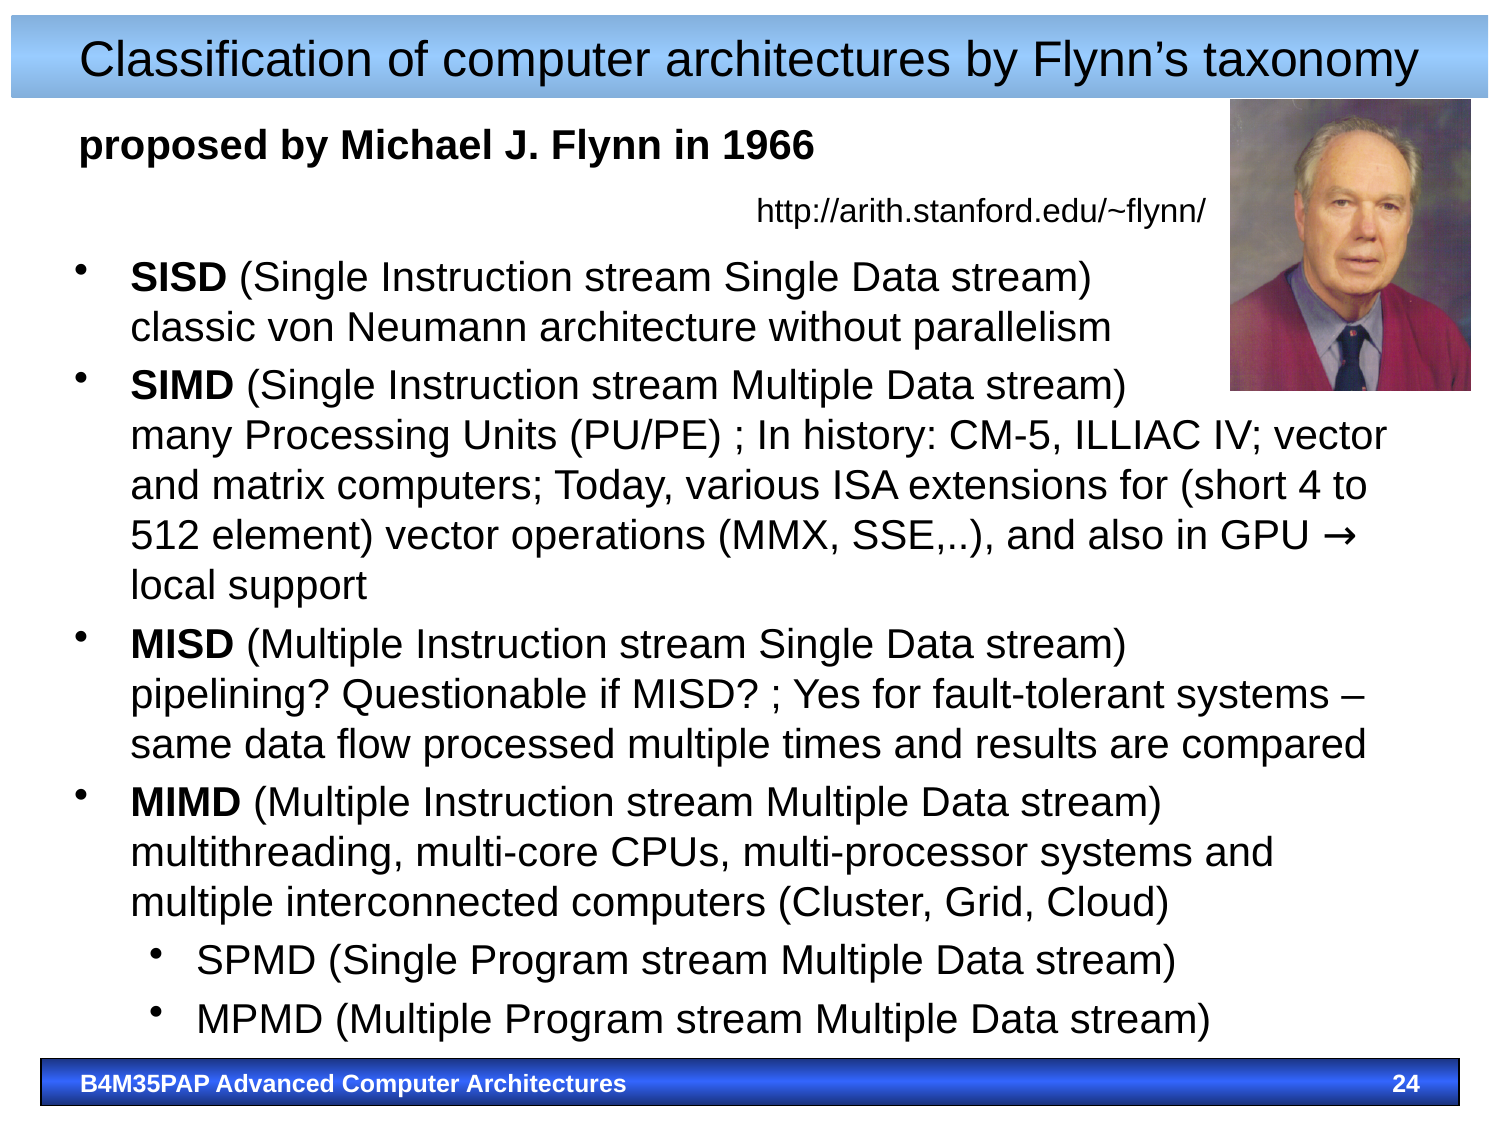

# Classification of computer architectures by Flynn’s taxonomy
proposed by Michael J. Flynn in 1966
http://arith.stanford.edu/~flynn/
SISD (Single Instruction stream Single Data stream)
classic von Neumann architecture without parallelism
SIMD (Single Instruction stream Multiple Data stream)
many Processing Units (PU/PE) ; In history: CM-5, ILLIAC IV; vector and matrix computers; Today, various ISA extensions for (short 4 to 512 element) vector operations (MMX, SSE,..), and also in GPU → local support
MISD (Multiple Instruction stream Single Data stream)
pipelining? Questionable if MISD? ; Yes for fault-tolerant systems – same data flow processed multiple times and results are compared
MIMD (Multiple Instruction stream Multiple Data stream)
multithreading, multi-core CPUs, multi-processor systems and multiple interconnected computers (Cluster, Grid, Cloud)
SPMD (Single Program stream Multiple Data stream)
MPMD (Multiple Program stream Multiple Data stream)